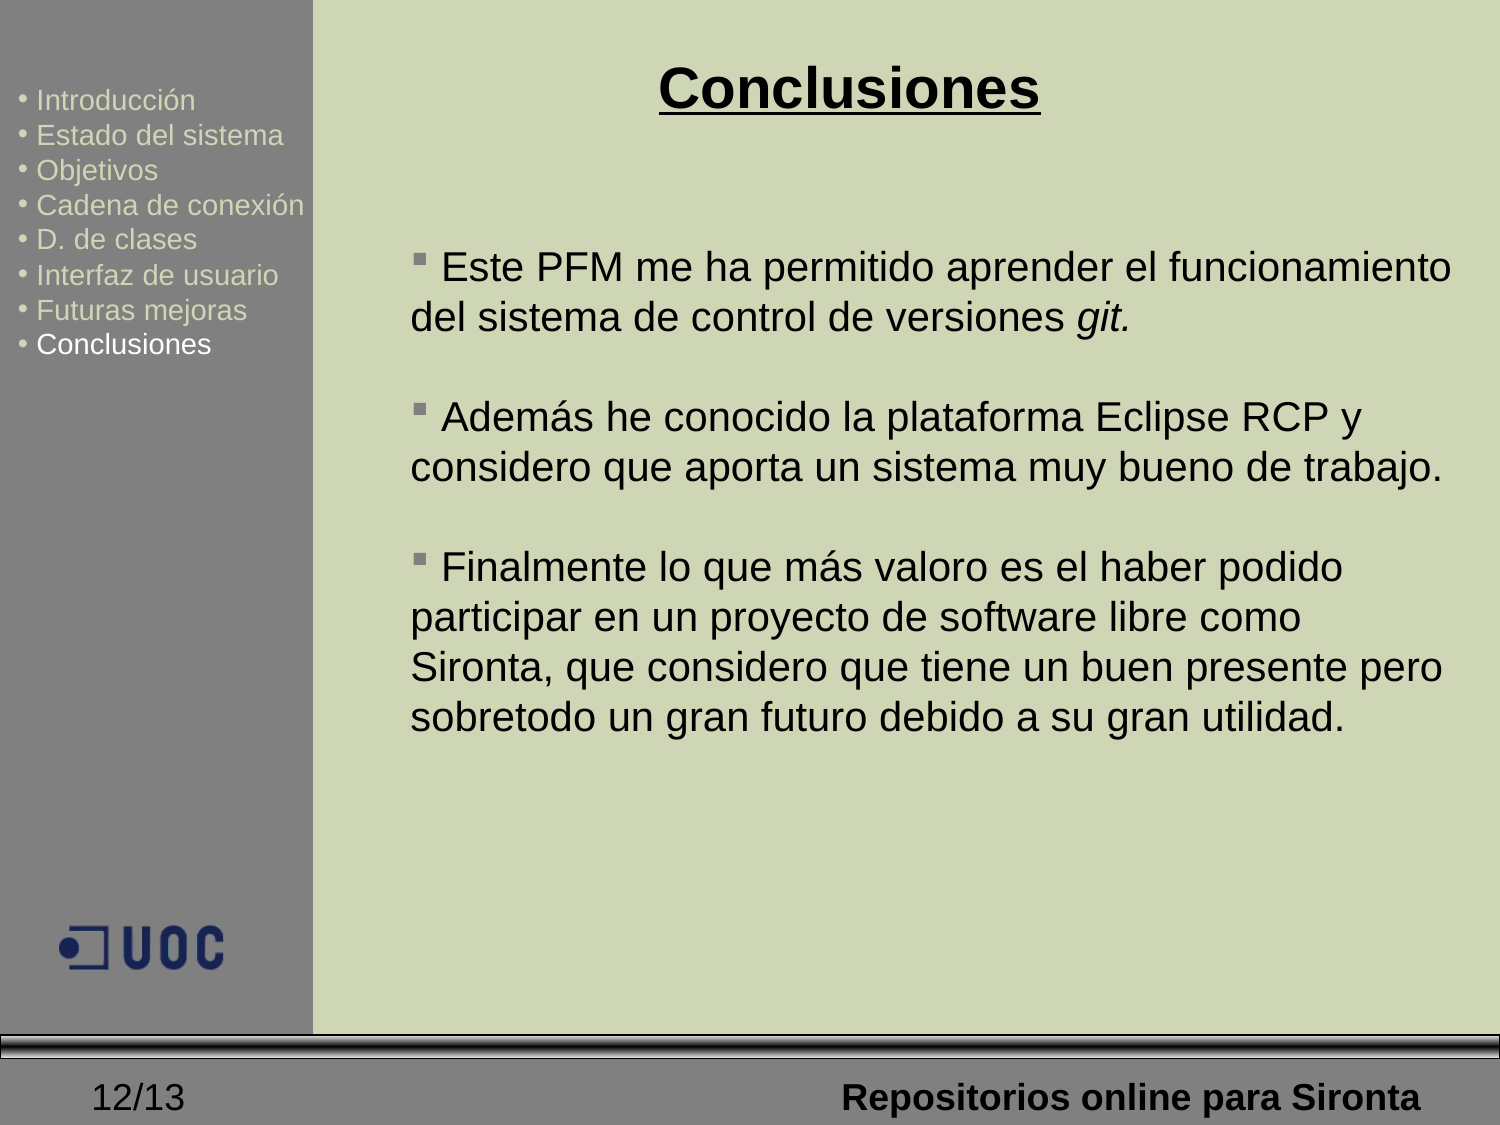

Conclusiones
 Introducción
 Estado del sistema
 Objetivos
 Cadena de conexión
 D. de clases
 Interfaz de usuario
 Futuras mejoras
 Conclusiones
 Este PFM me ha permitido aprender el funcionamiento del sistema de control de versiones git.
 Además he conocido la plataforma Eclipse RCP y considero que aporta un sistema muy bueno de trabajo.
 Finalmente lo que más valoro es el haber podido participar en un proyecto de software libre como Sironta, que considero que tiene un buen presente pero sobretodo un gran futuro debido a su gran utilidad.
Repositorios online para Sironta